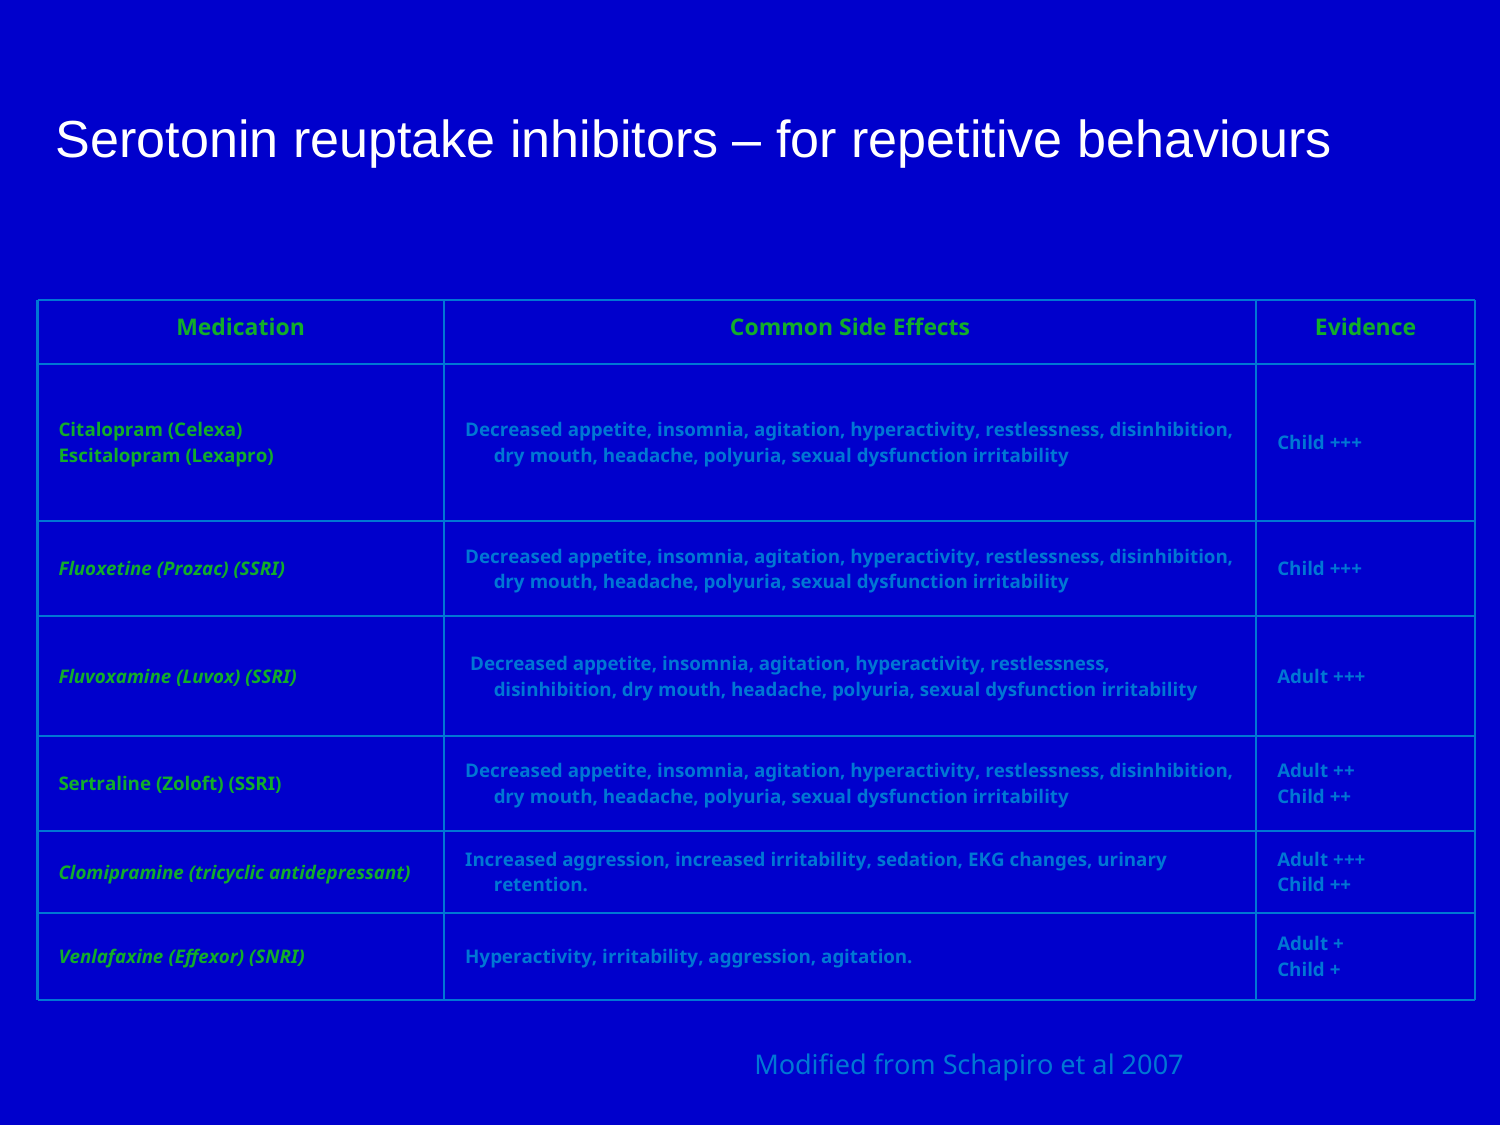

Serotonin reuptake inhibitors – for repetitive behaviours
Medication
Common Side Effects
Evidence
Citalopram (Celexa)
Escitalopram (Lexapro)
Decreased appetite, insomnia, agitation, hyperactivity, restlessness, disinhibition, dry mouth, headache, polyuria, sexual dysfunction irritability
Child +++
Fluoxetine (Prozac) (SSRI)
Decreased appetite, insomnia, agitation, hyperactivity, restlessness, disinhibition, dry mouth, headache, polyuria, sexual dysfunction irritability
Child +++
Fluvoxamine (Luvox) (SSRI)
 Decreased appetite, insomnia, agitation, hyperactivity, restlessness, disinhibition, dry mouth, headache, polyuria, sexual dysfunction irritability
Adult +++
Sertraline (Zoloft) (SSRI)
Decreased appetite, insomnia, agitation, hyperactivity, restlessness, disinhibition, dry mouth, headache, polyuria, sexual dysfunction irritability
Adult ++
Child ++
Clomipramine (tricyclic antidepressant)
Increased aggression, increased irritability, sedation, EKG changes, urinary retention.
Adult +++
Child ++
Venlafaxine (Effexor) (SNRI)
Hyperactivity, irritability, aggression, agitation.
Adult +
Child +
Modified from Schapiro et al 2007